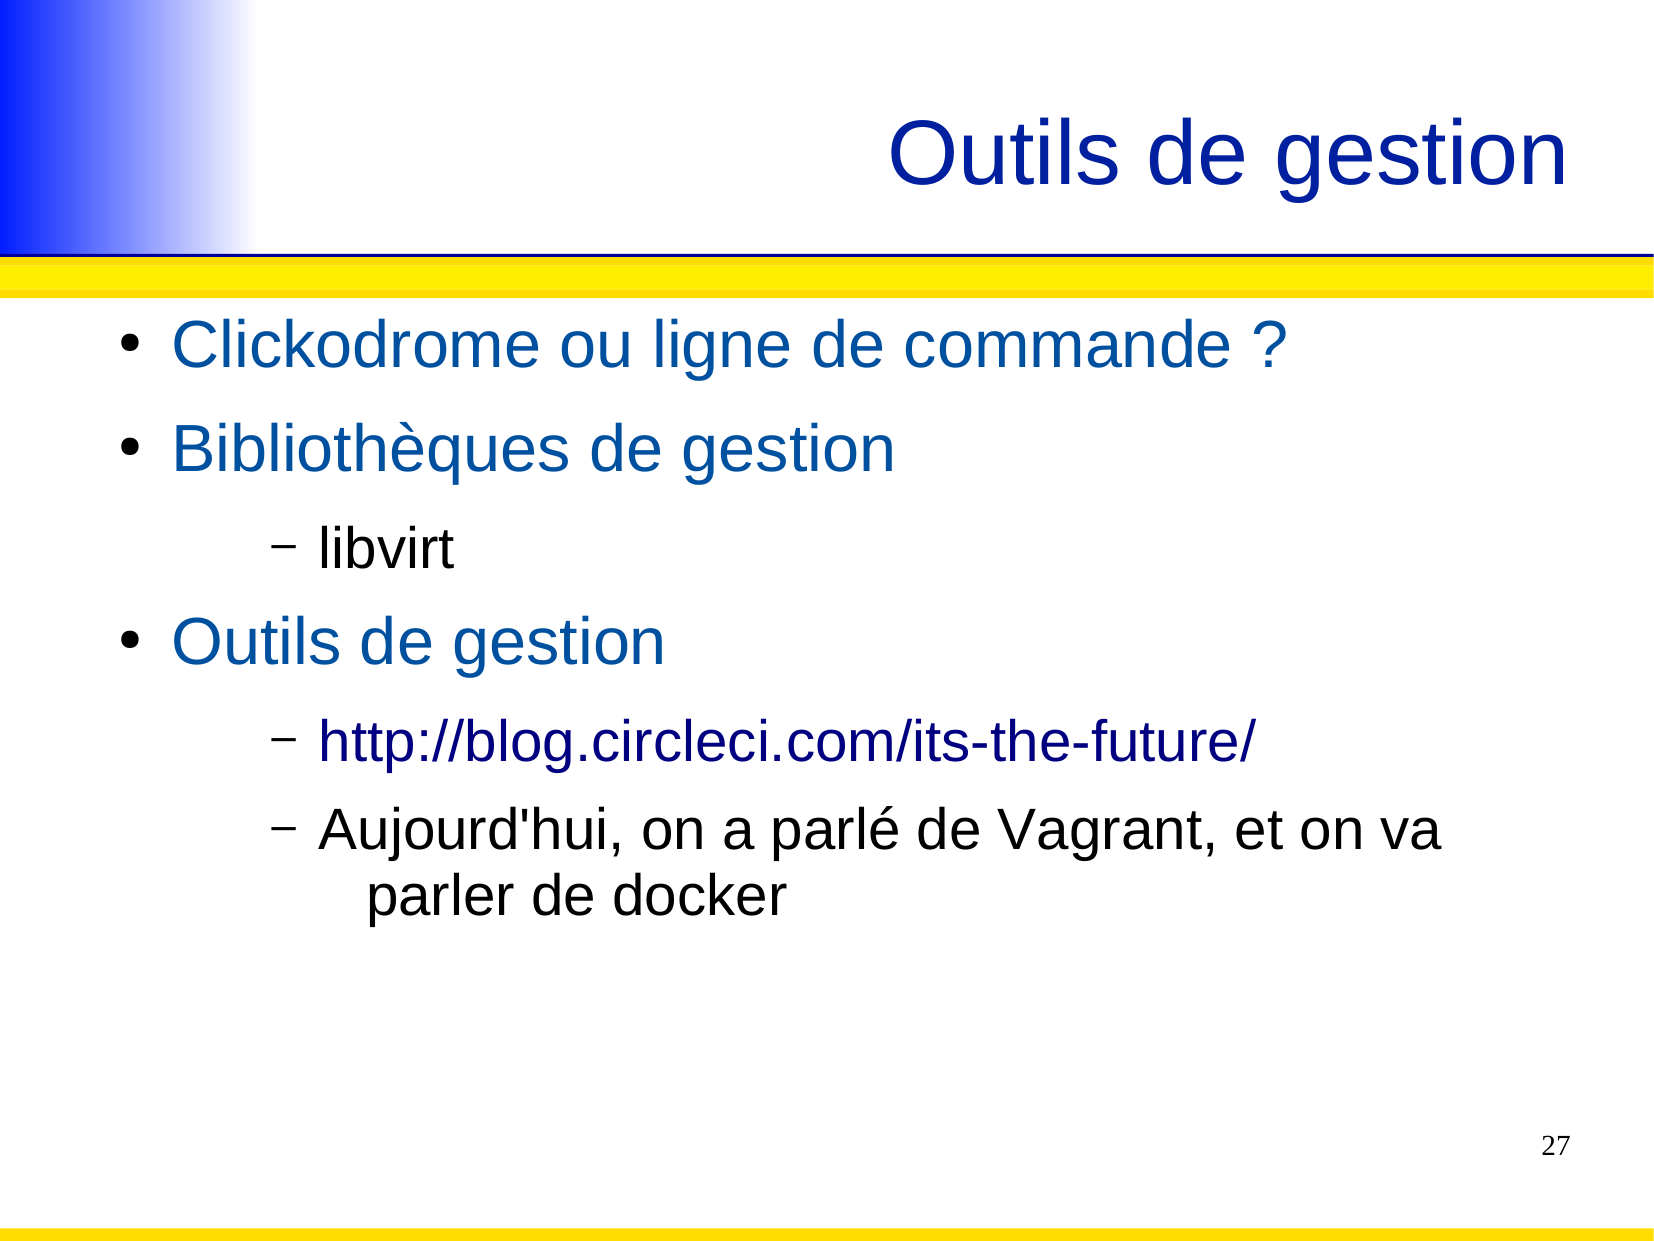

# Outils de gestion
Clickodrome ou ligne de commande ?
Bibliothèques de gestion
libvirt
Outils de gestion
http://blog.circleci.com/its-the-future/
Aujourd'hui, on a parlé de Vagrant, et on va parler de docker
27